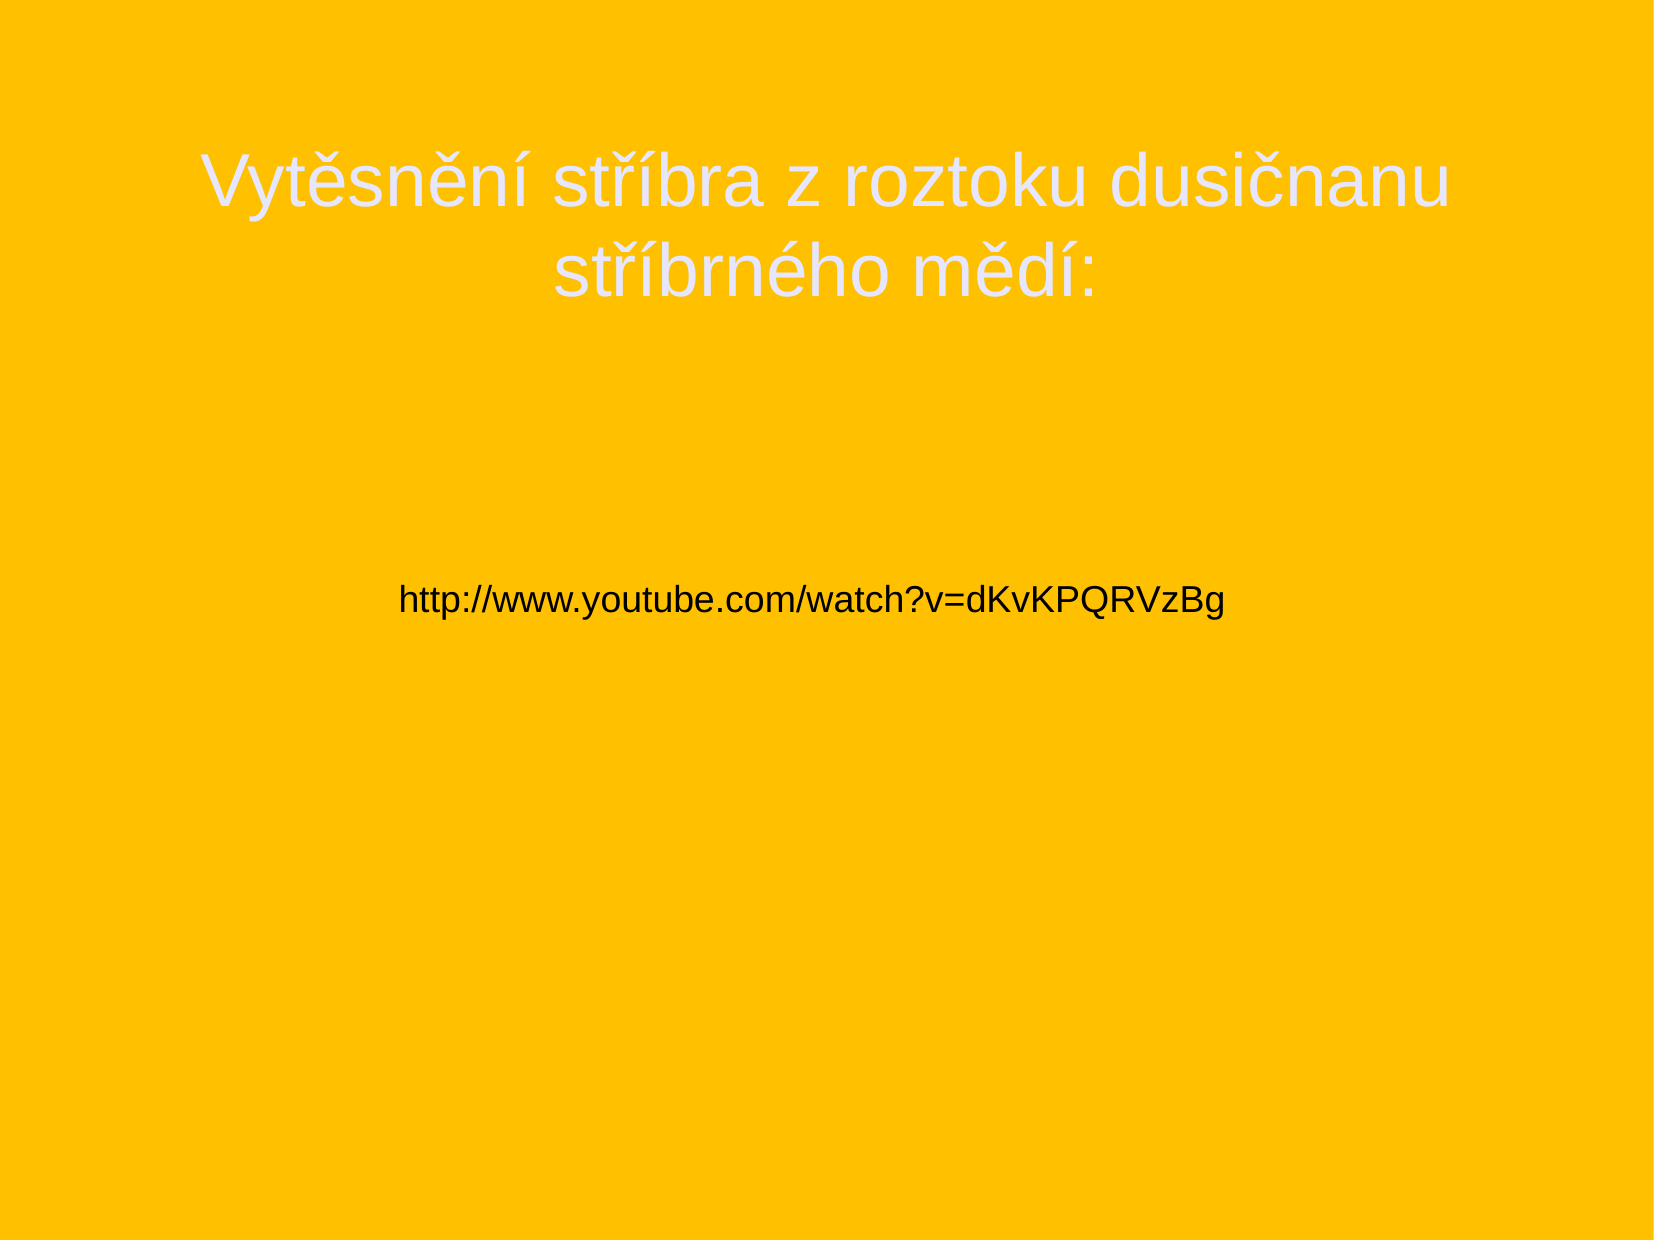

# Vytěsnění stříbra z roztoku dusičnanu stříbrného mědí:
http://www.youtube.com/watch?v=dKvKPQRVzBg